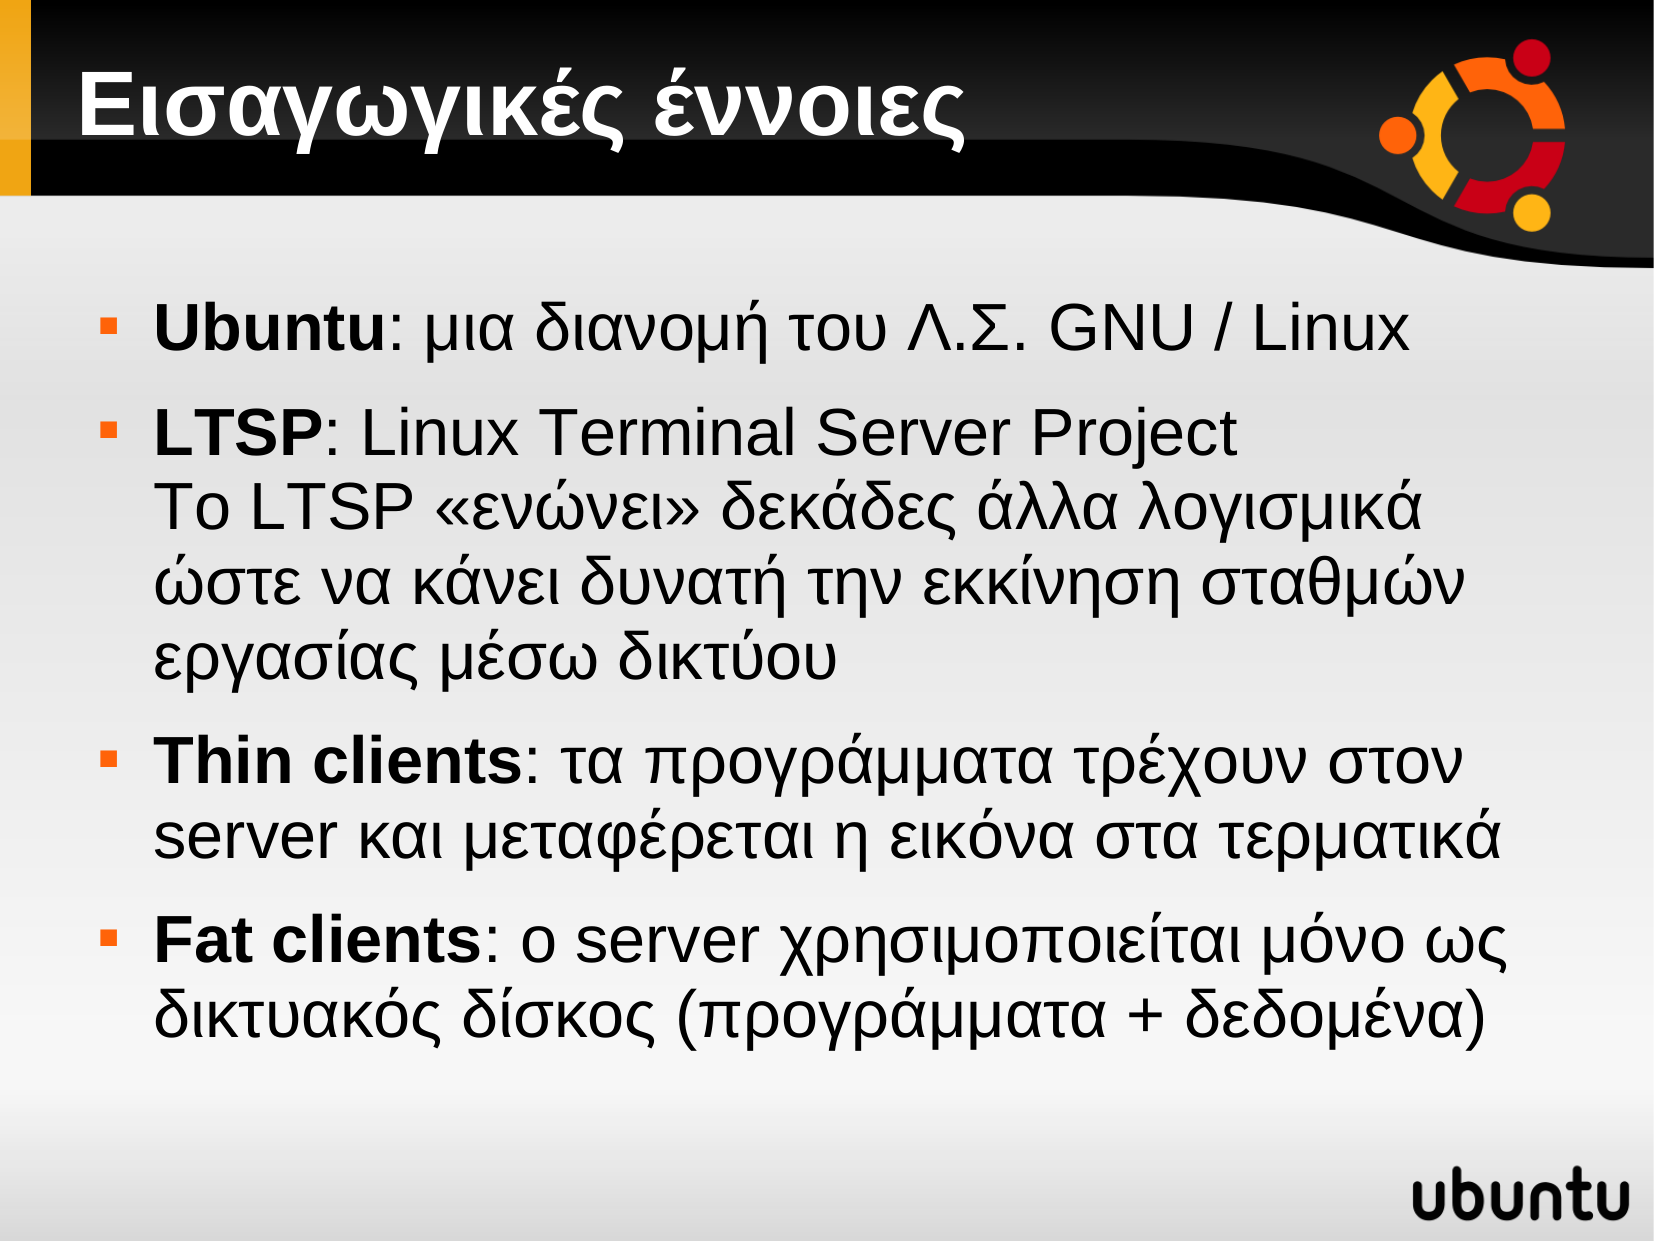

# Εισαγωγικές έννοιες
Ubuntu: μια διανομή του Λ.Σ. GNU / Linux
LTSP: Linux Terminal Server Project
Το LTSP «ενώνει» δεκάδες άλλα λογισμικά ώστε να κάνει δυνατή την εκκίνηση σταθμών εργασίας μέσω δικτύου
Thin clients: τα προγράμματα τρέχουν στον server και μεταφέρεται η εικόνα στα τερματικά
Fat clients: ο server χρησιμοποιείται μόνο ως δικτυακός δίσκος (προγράμματα + δεδομένα)